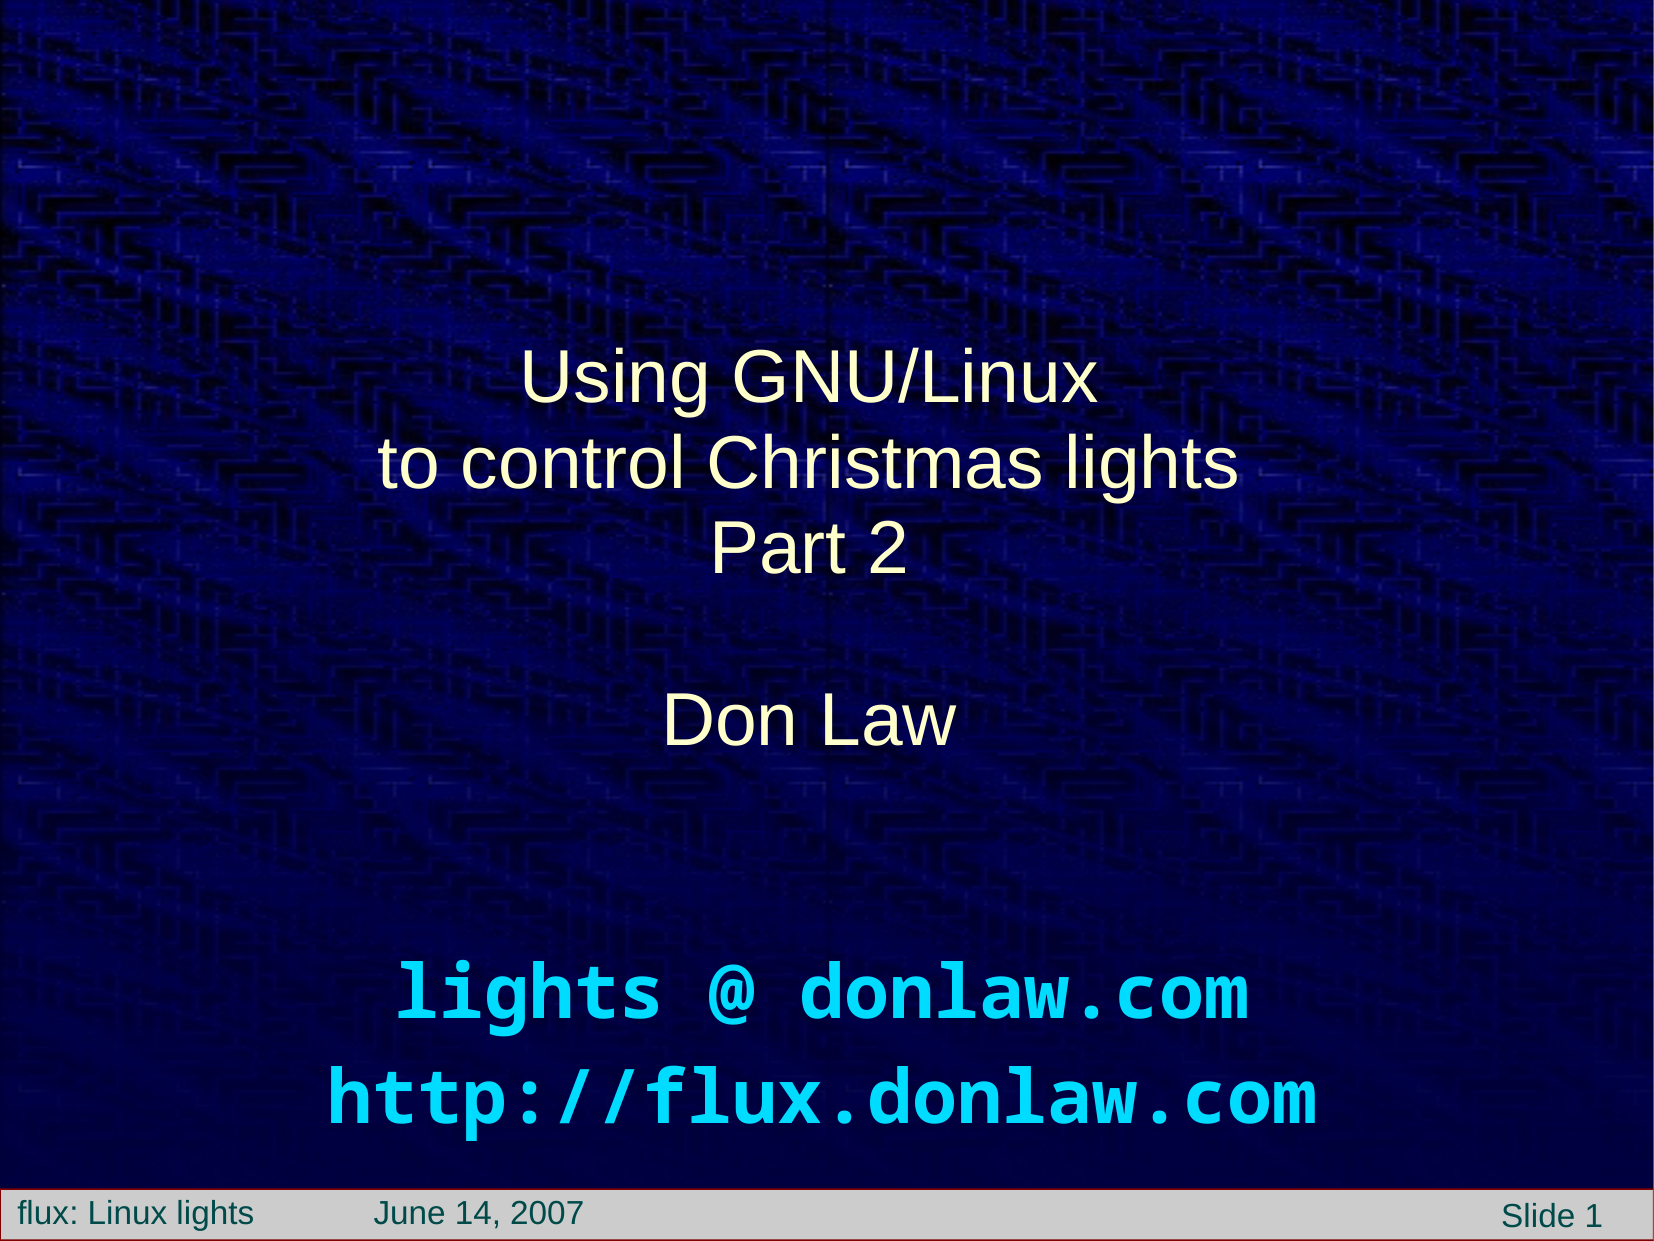

Using GNU/Linux
to control Christmas lights
Part 2
Don Law
lights @ donlaw.com
http://flux.donlaw.com
flux: Linux lights	June 14, 2007
Slide